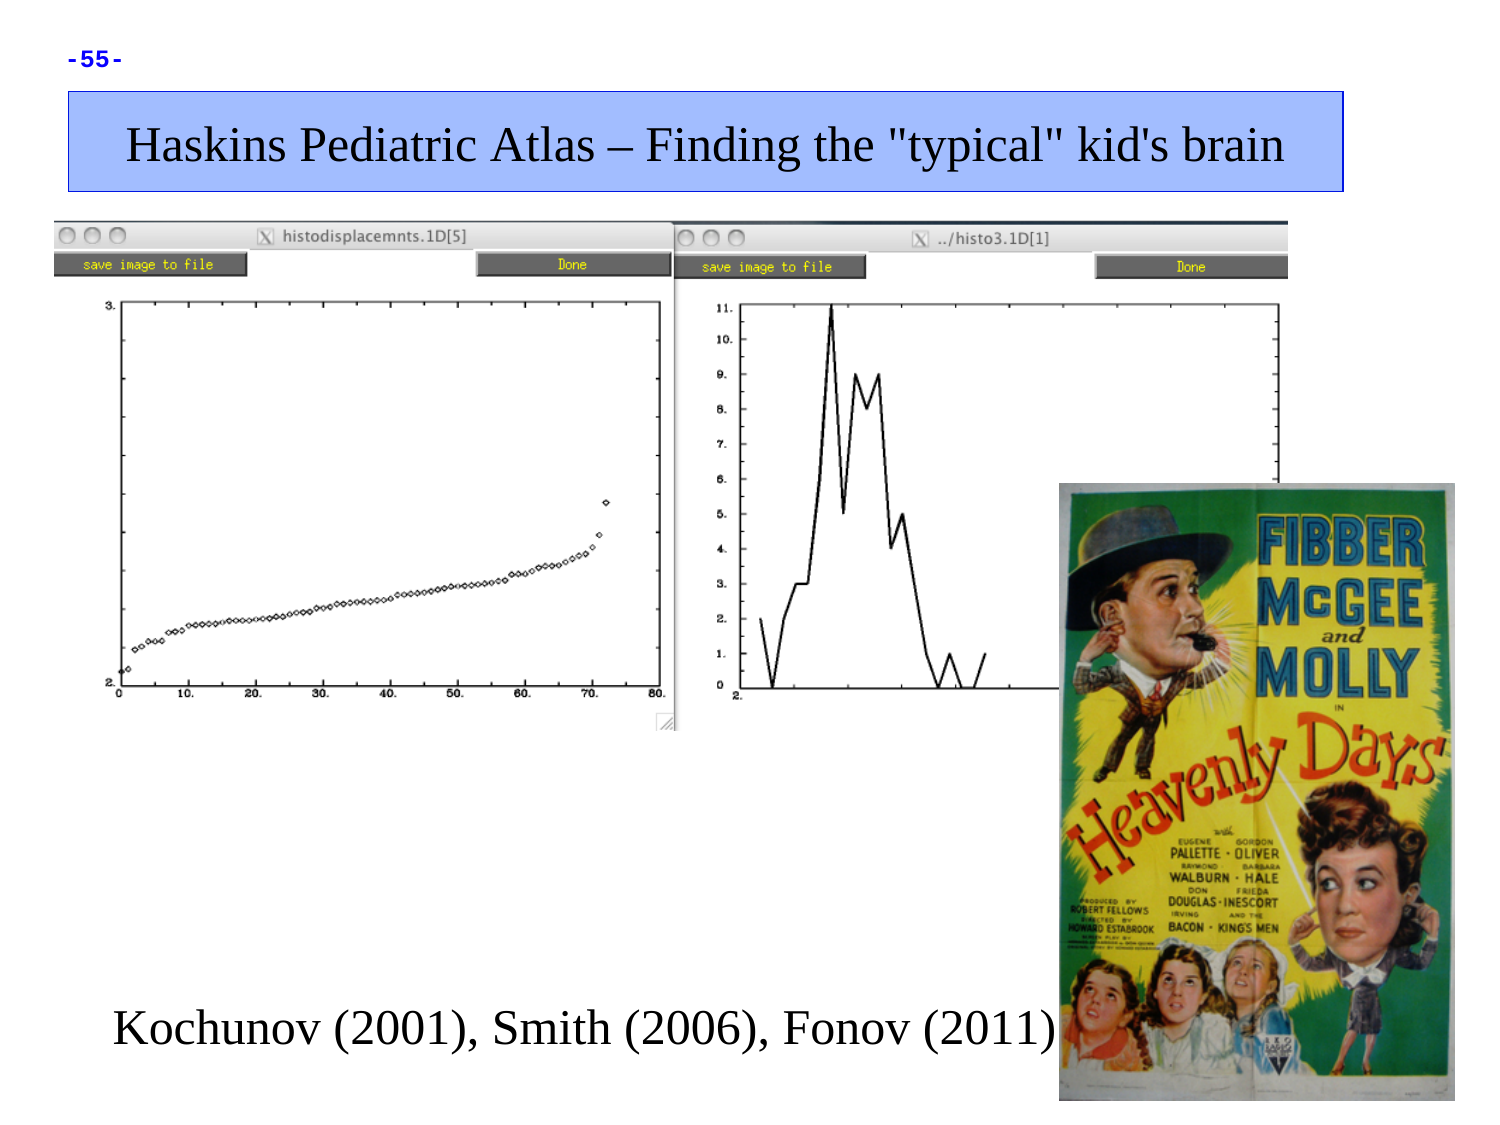

Haskins Pediatric Atlas – Finding the "typical" kid's brain
Kochunov (2001), Smith (2006), Fonov (2011)